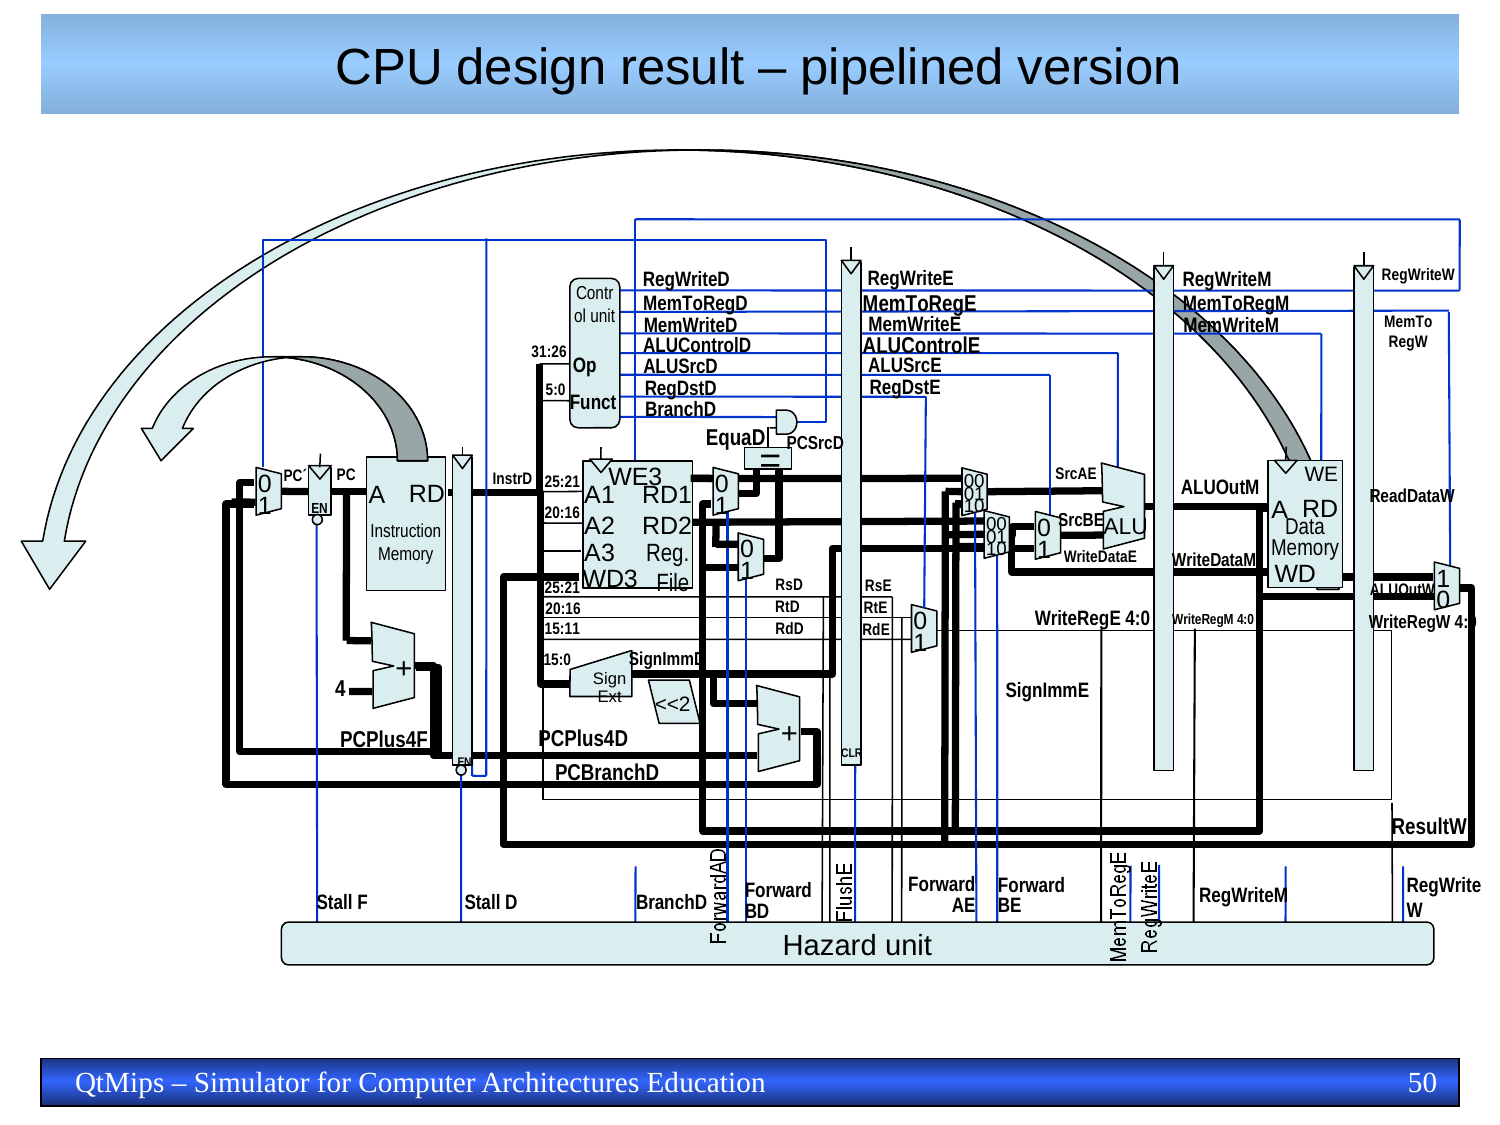

# CPU design result – pipelined version
RegWriteW
RegWriteE
RegWriteM
RegWriteD
Control unit
MemToRegE
MemToRegM
MemToRegD
MemWriteE
MemTo
RegW
MemWriteM
MemWriteD
ALUControlE
ALUControlD
31:26
Op
ALUSrcE
ALUSrcD
RegDstE
RegDstD
5:0
Funct
BranchD
EquaD
PCSrcD
Data Memory
WE
RD
A
WD
Reg.
 File
WE3
A1
RD1
RD2
A2
A3
WD3
=
Instruction Memory
RD
A
SrcAE
ALU
PC
PC´
0
1
0
1
InstrD
00
01
10
25:21
ALUOutM
ReadDataW
EN
20:16
SrcBE
00
01
10
0
1
0
1
WriteDataE
WriteDataM
1
0
RsD
RsE
25:21
ALUOutW
RtD
RtE
20:16
0
1
WriteRegE 4:0
WriteRegW 4:0
WriteRegM 4:0
15:11
RdD
RdE
+
Sign
Ext
SignImmD
15:0
4
SignImmE
<<2
+
PCPlus4D
PCPlus4F
EN
CLR
PCBranchD
ResultW
Forward
AE
Forward
BE
RegWrite
W
Forward
BD
RegWriteM
Stall F
Stall D
BranchD
Hazard unit
QtMips – Simulator for Computer Architectures Education
50